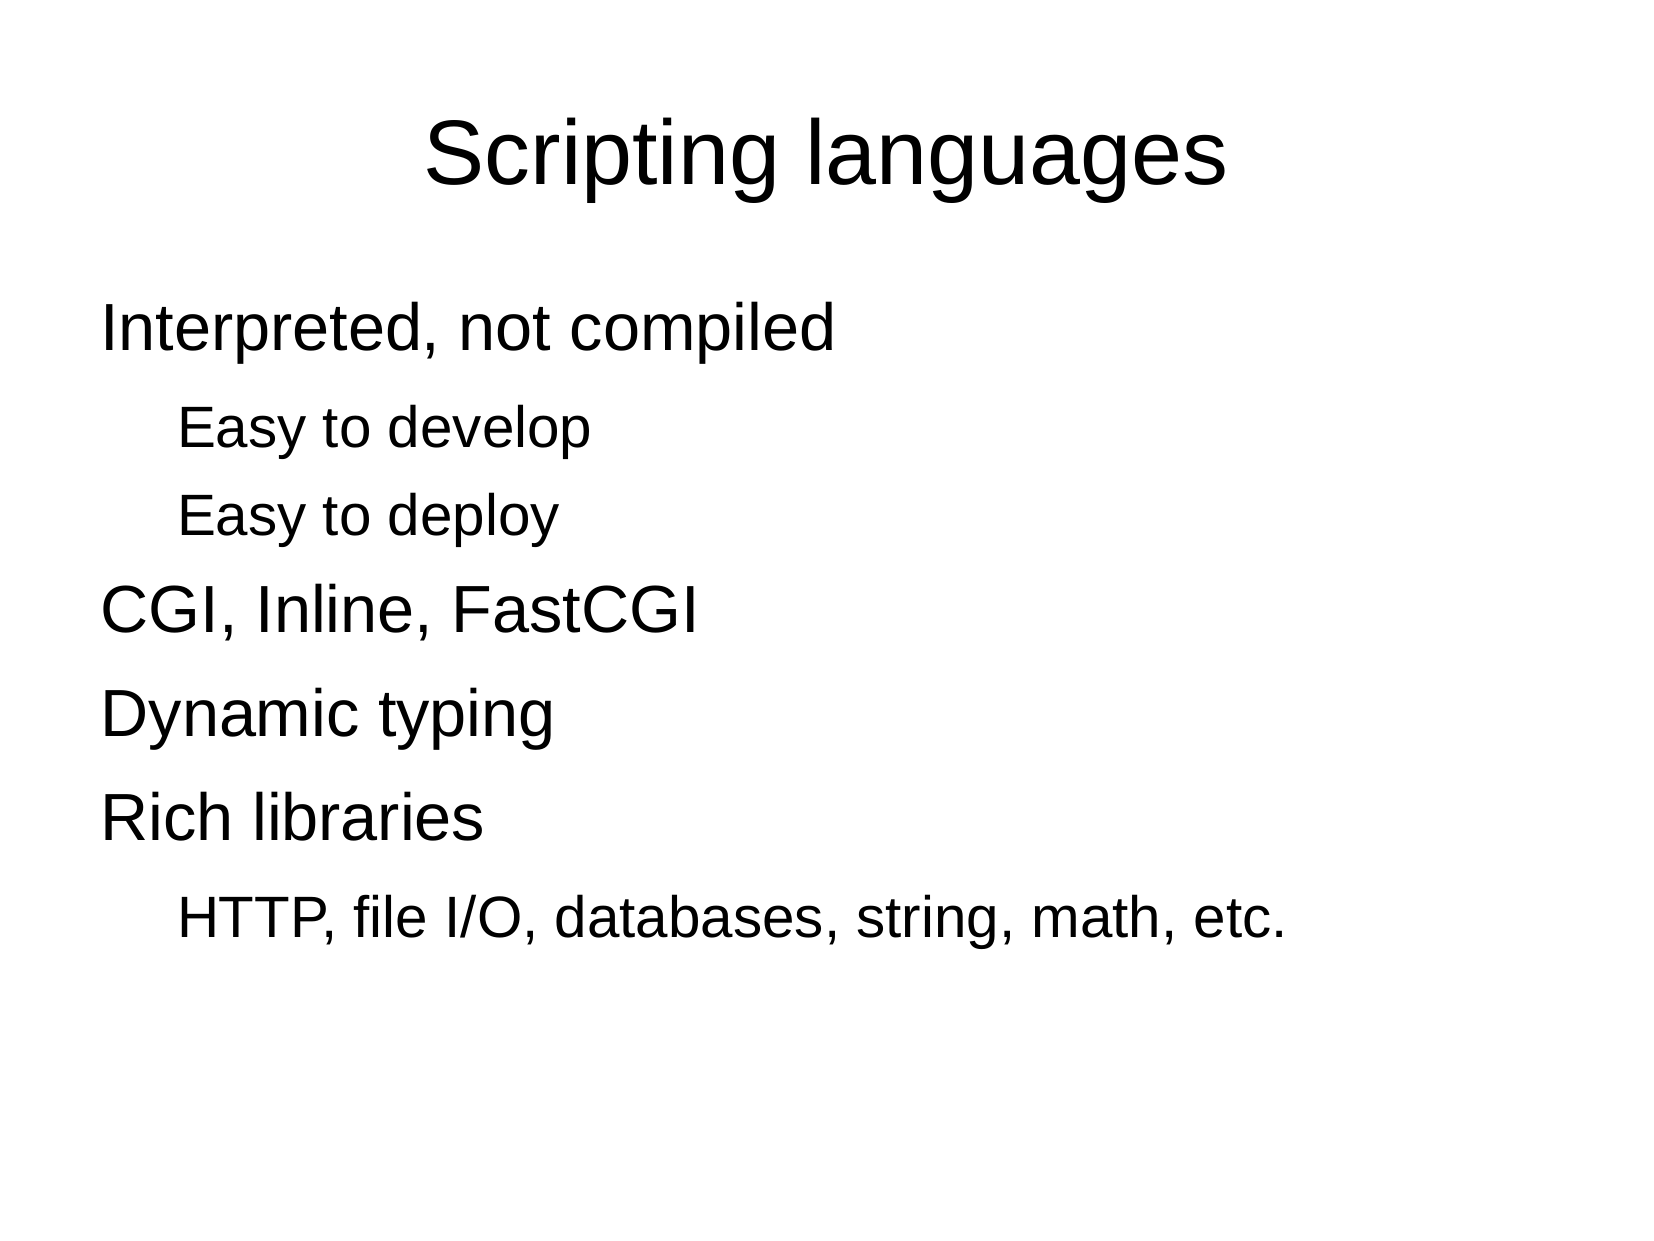

# Scripting languages
Interpreted, not compiled
Easy to develop
Easy to deploy
CGI, Inline, FastCGI
Dynamic typing
Rich libraries
HTTP, file I/O, databases, string, math, etc.